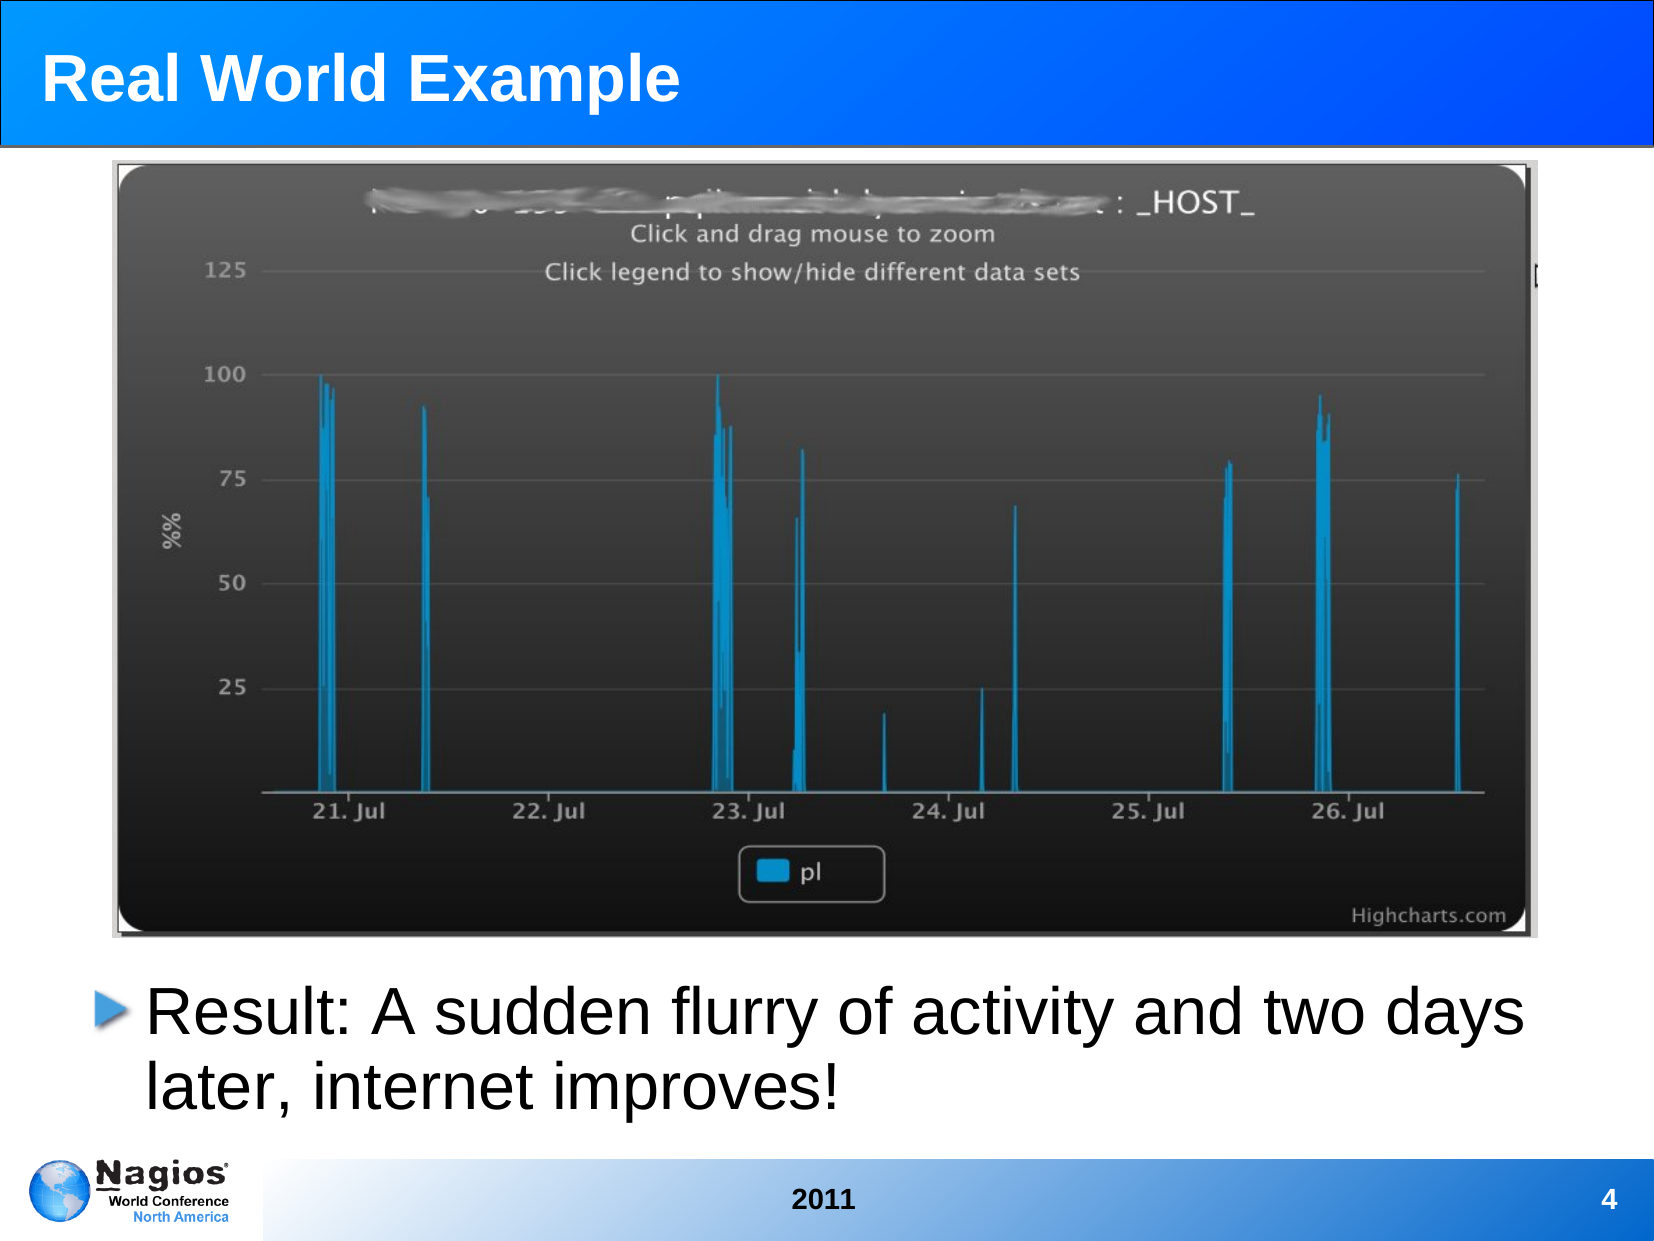

# Real World Example
Result: A sudden flurry of activity and two days later, internet improves!
2011
4